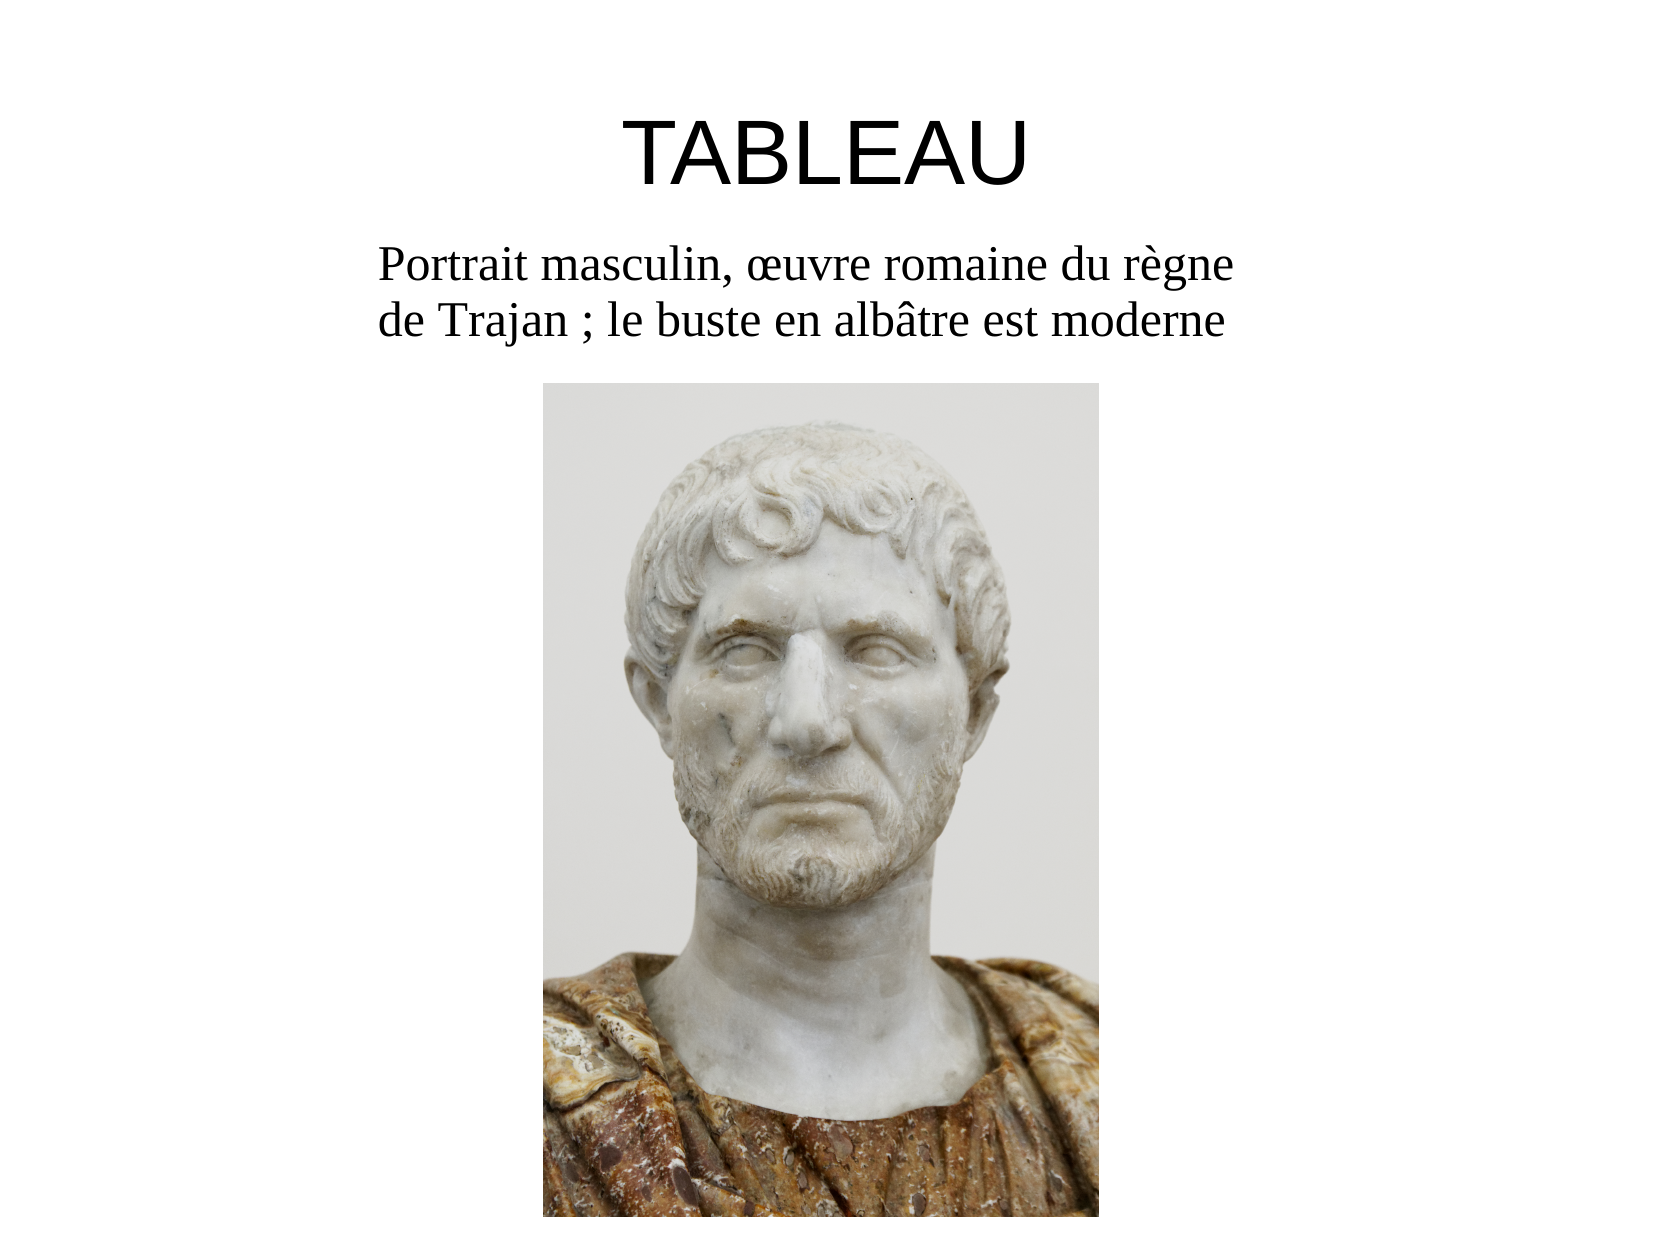

# TABLEAU
Portrait masculin, œuvre romaine du règne de Trajan ; le buste en albâtre est moderne